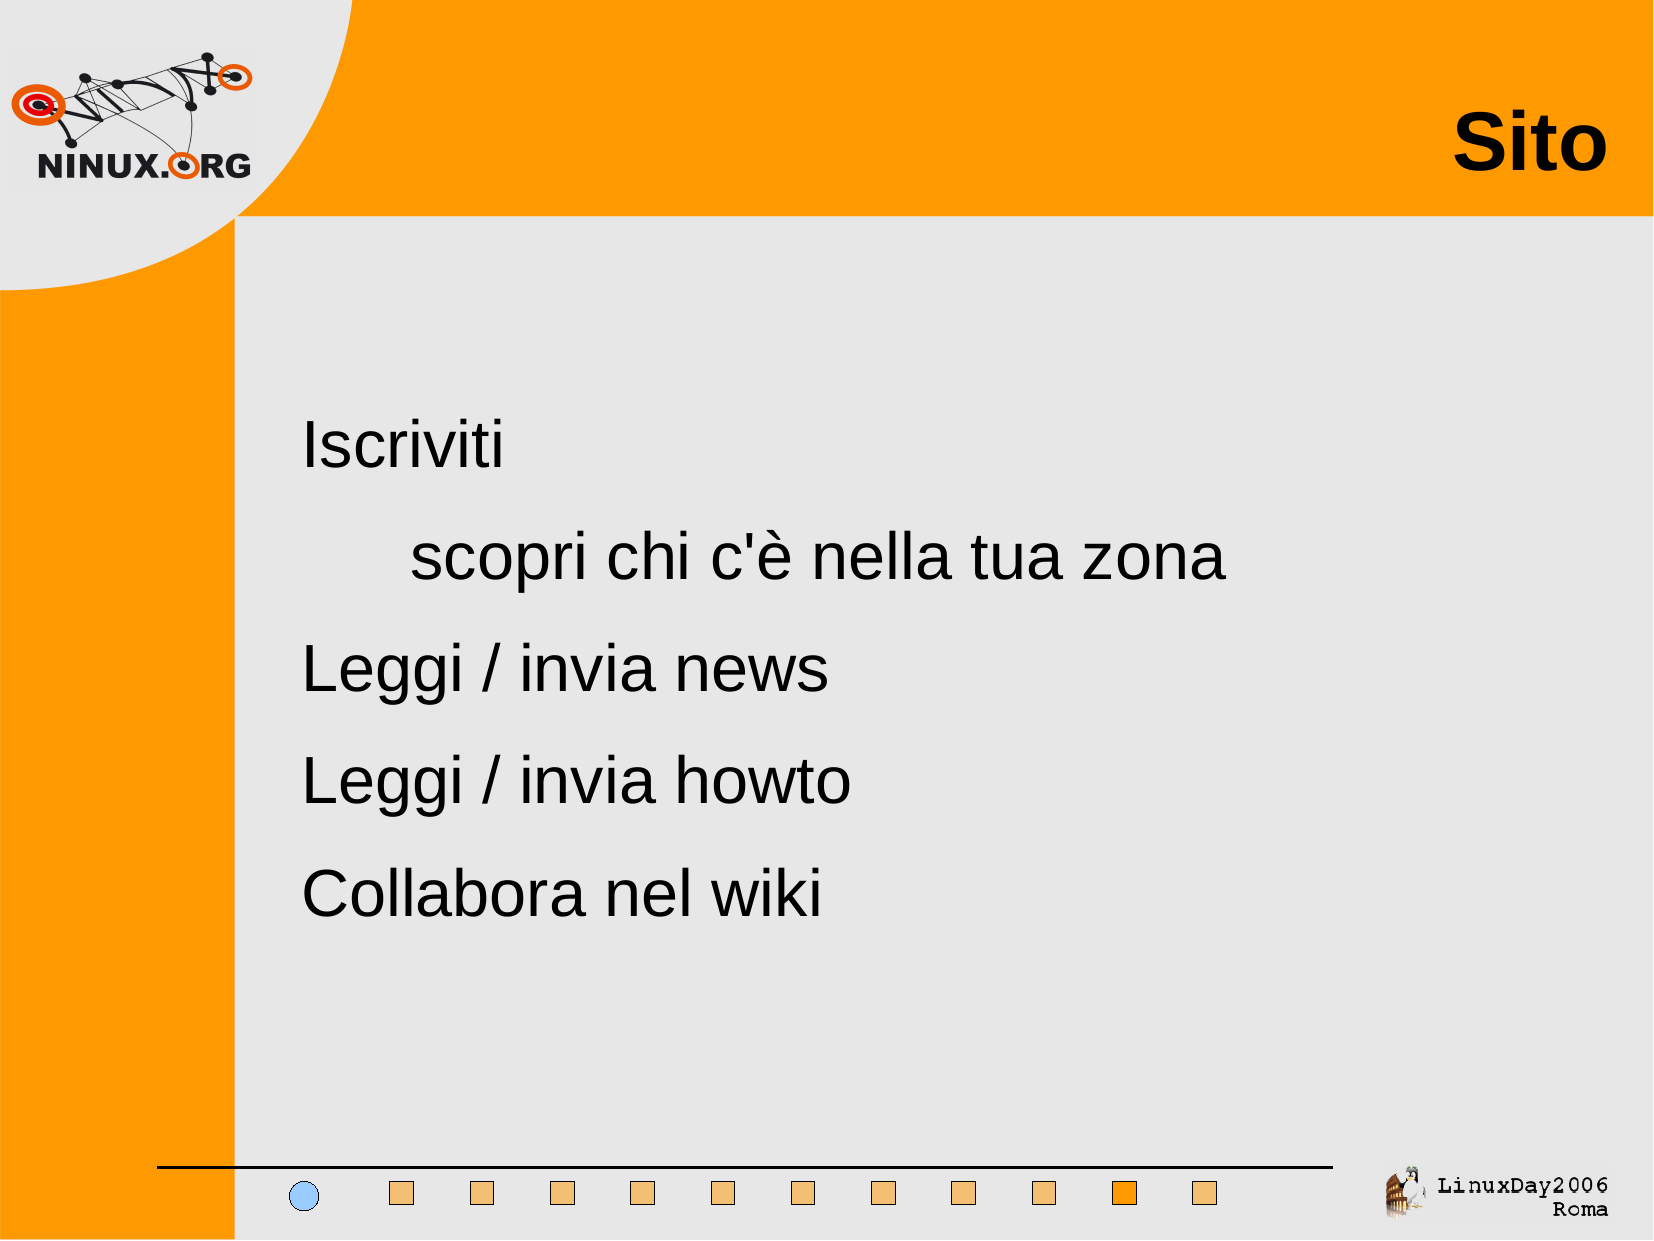

Sito
Iscriviti
	scopri chi c'è nella tua zona
Leggi / invia news
Leggi / invia howto
Collabora nel wiki